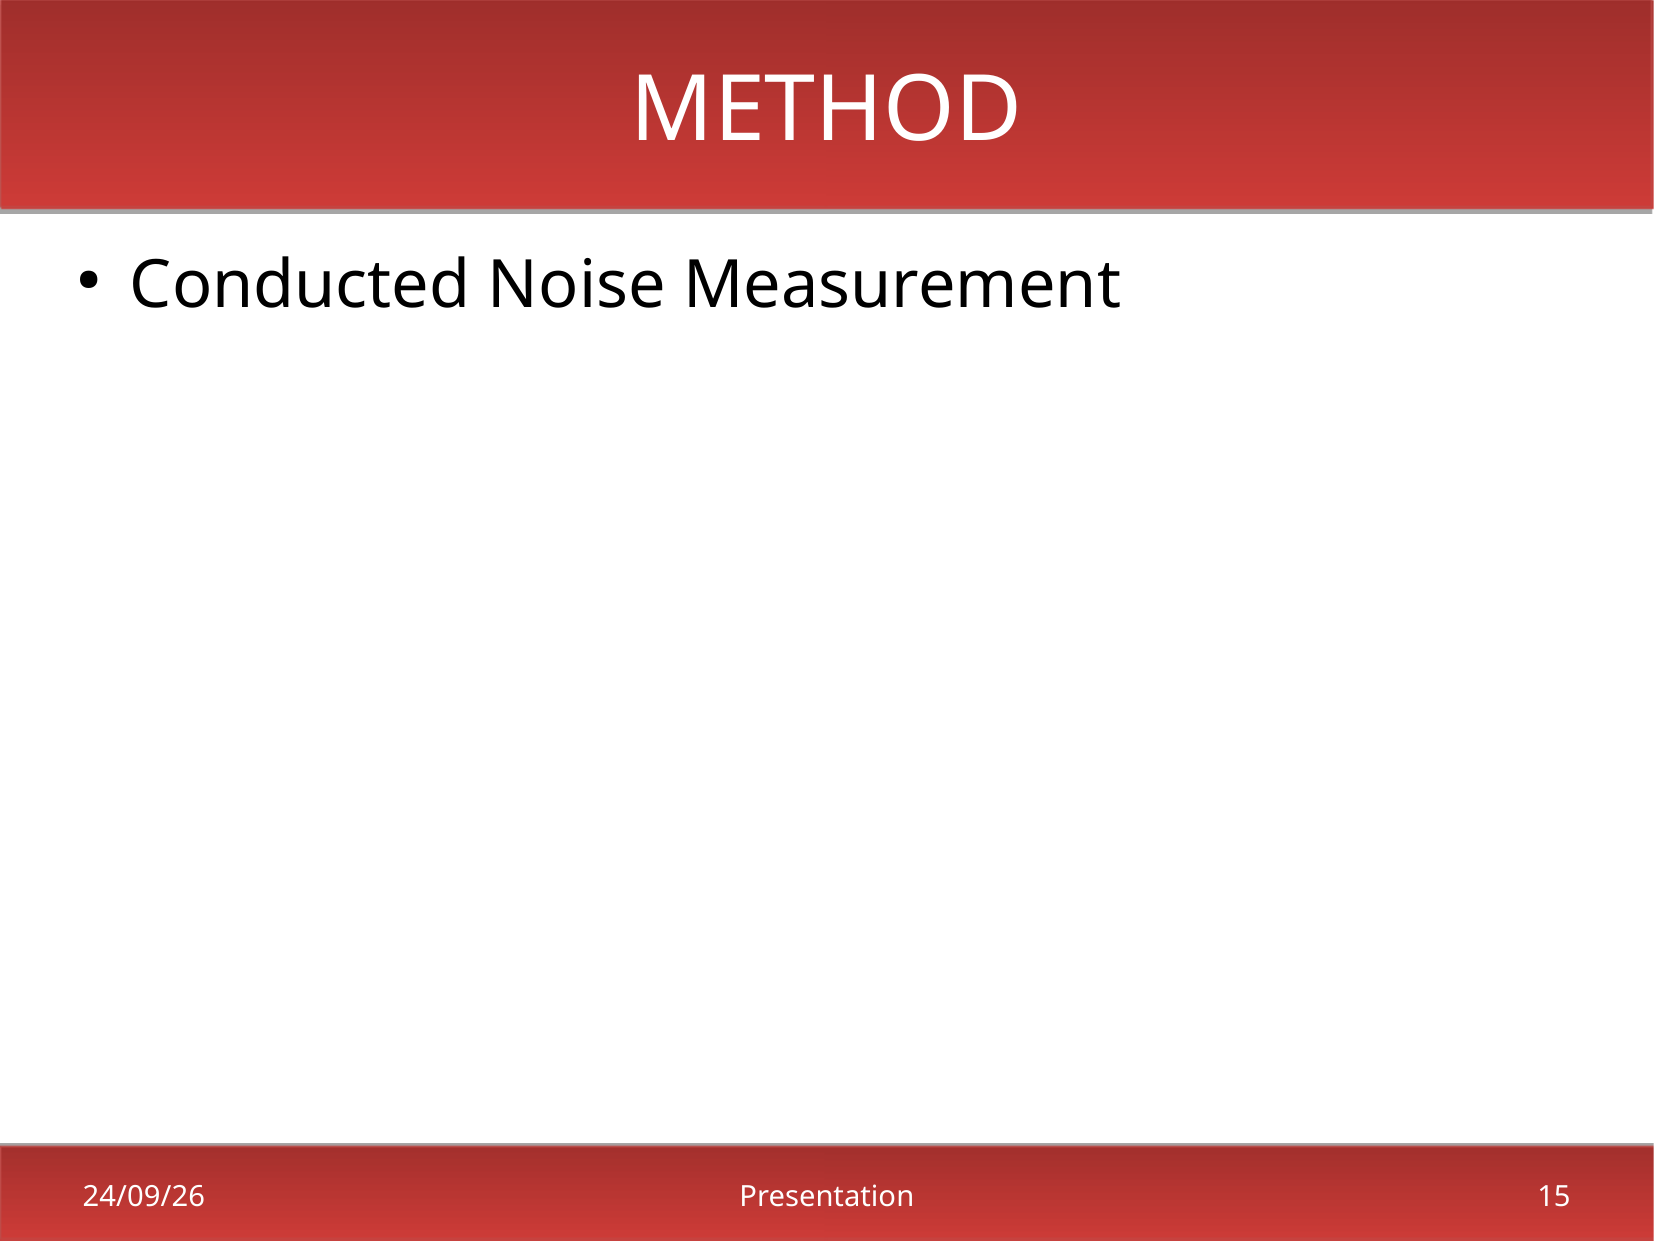

# METHOD
Conducted Noise Measurement
Presentation
15